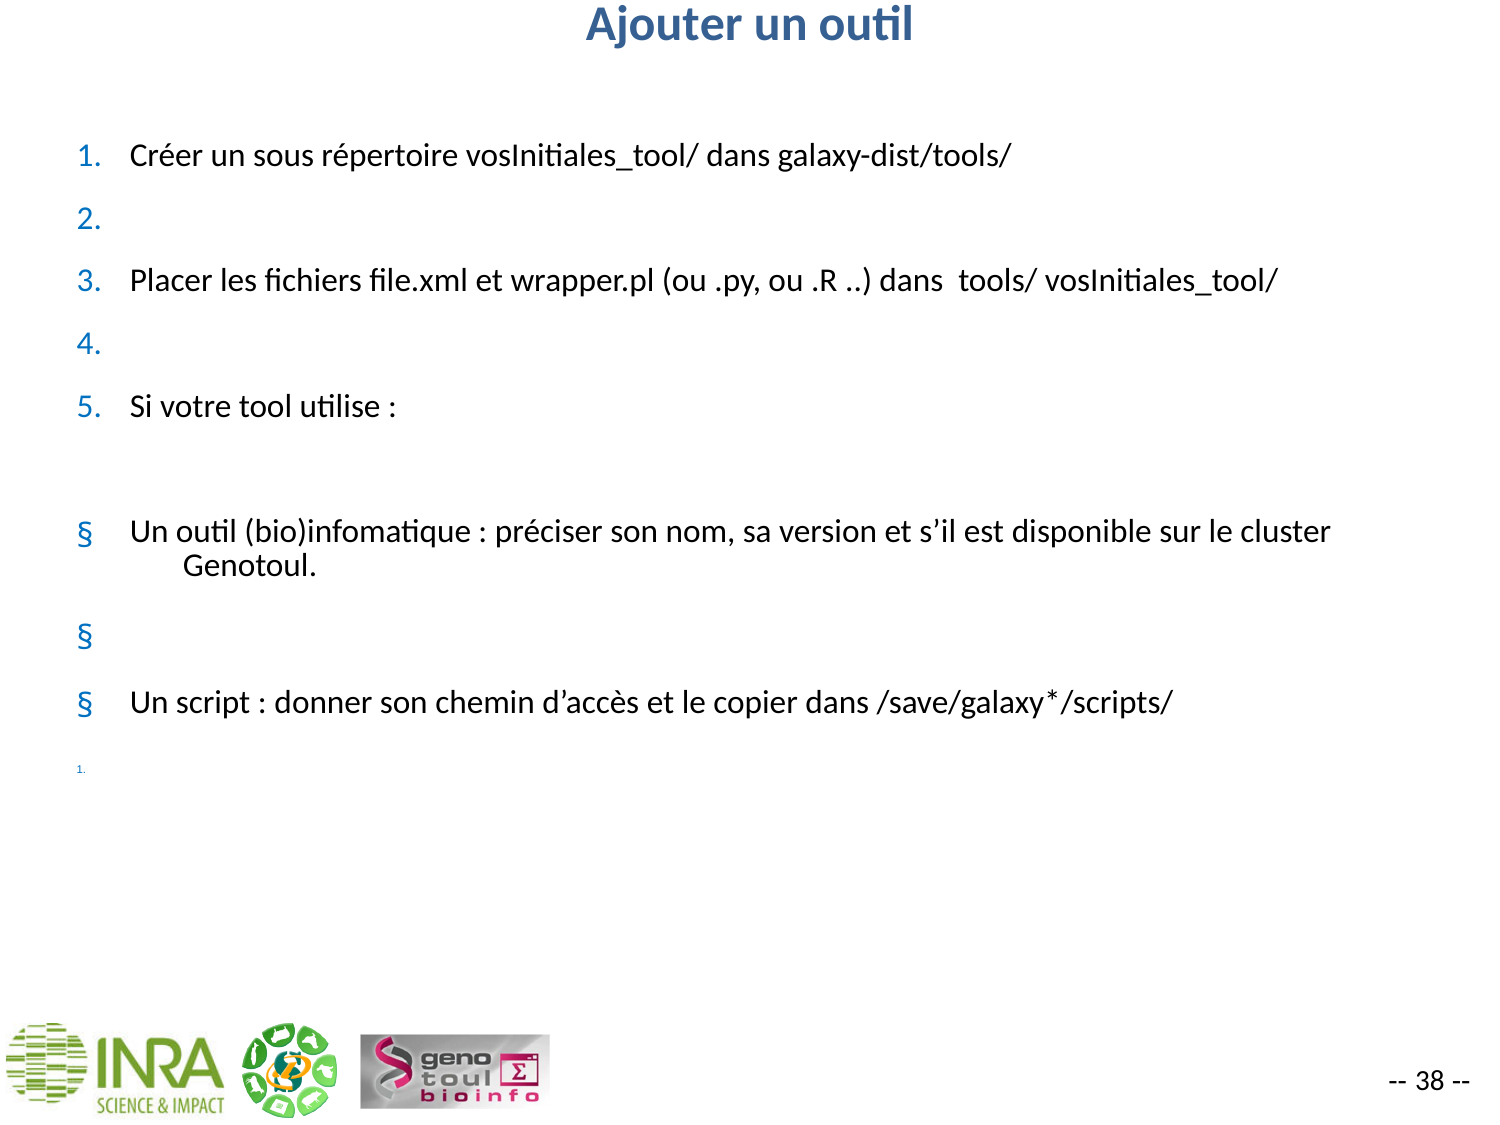

Ajouter un outil
# Créer un sous répertoire vosInitiales_tool/ dans galaxy-dist/tools/
Placer les fichiers file.xml et wrapper.pl (ou .py, ou .R ..) dans tools/ vosInitiales_tool/
Si votre tool utilise :
Un outil (bio)infomatique : préciser son nom, sa version et s’il est disponible sur le cluster Genotoul.
Un script : donner son chemin d’accès et le copier dans /save/galaxy*/scripts/